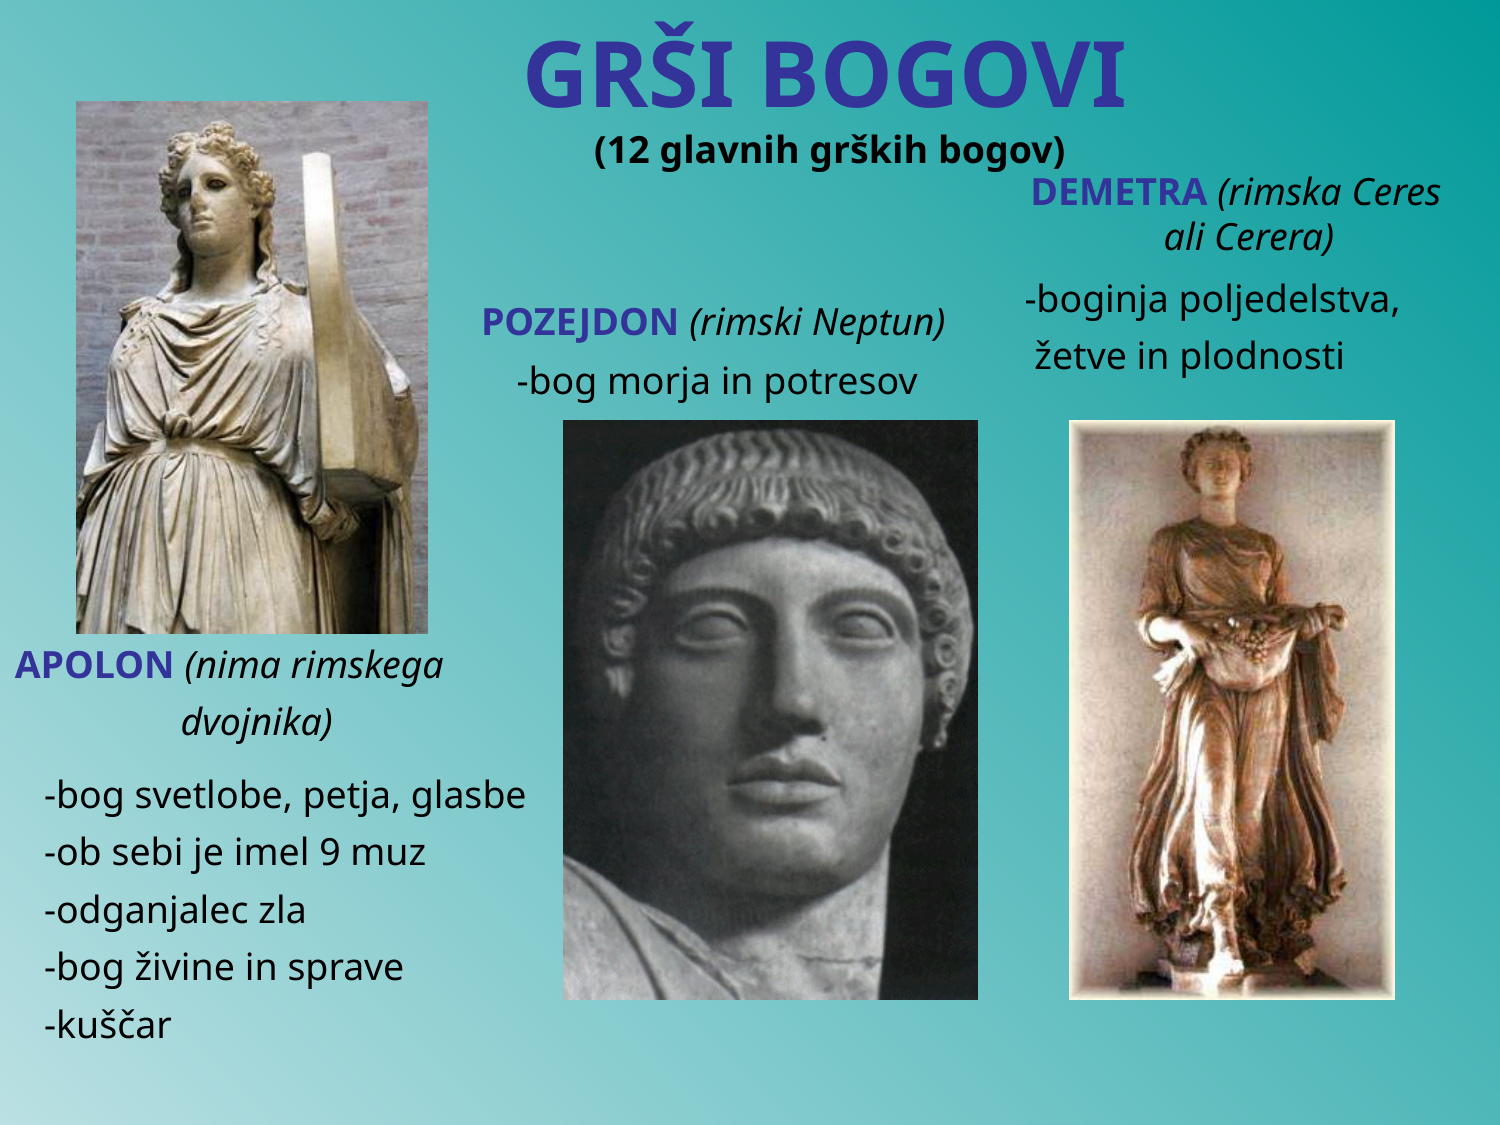

GRŠI BOGOVI
 (12 glavnih grških bogov)
DEMETRA (rimska Ceres 	 ali Cerera)
-boginja poljedelstva,
 žetve in plodnosti
POZEJDON (rimski Neptun)
-bog morja in potresov
APOLON (nima rimskega
 dvojnika)
-bog svetlobe, petja, glasbe
-ob sebi je imel 9 muz
-odganjalec zla
-bog živine in sprave
-kuščar